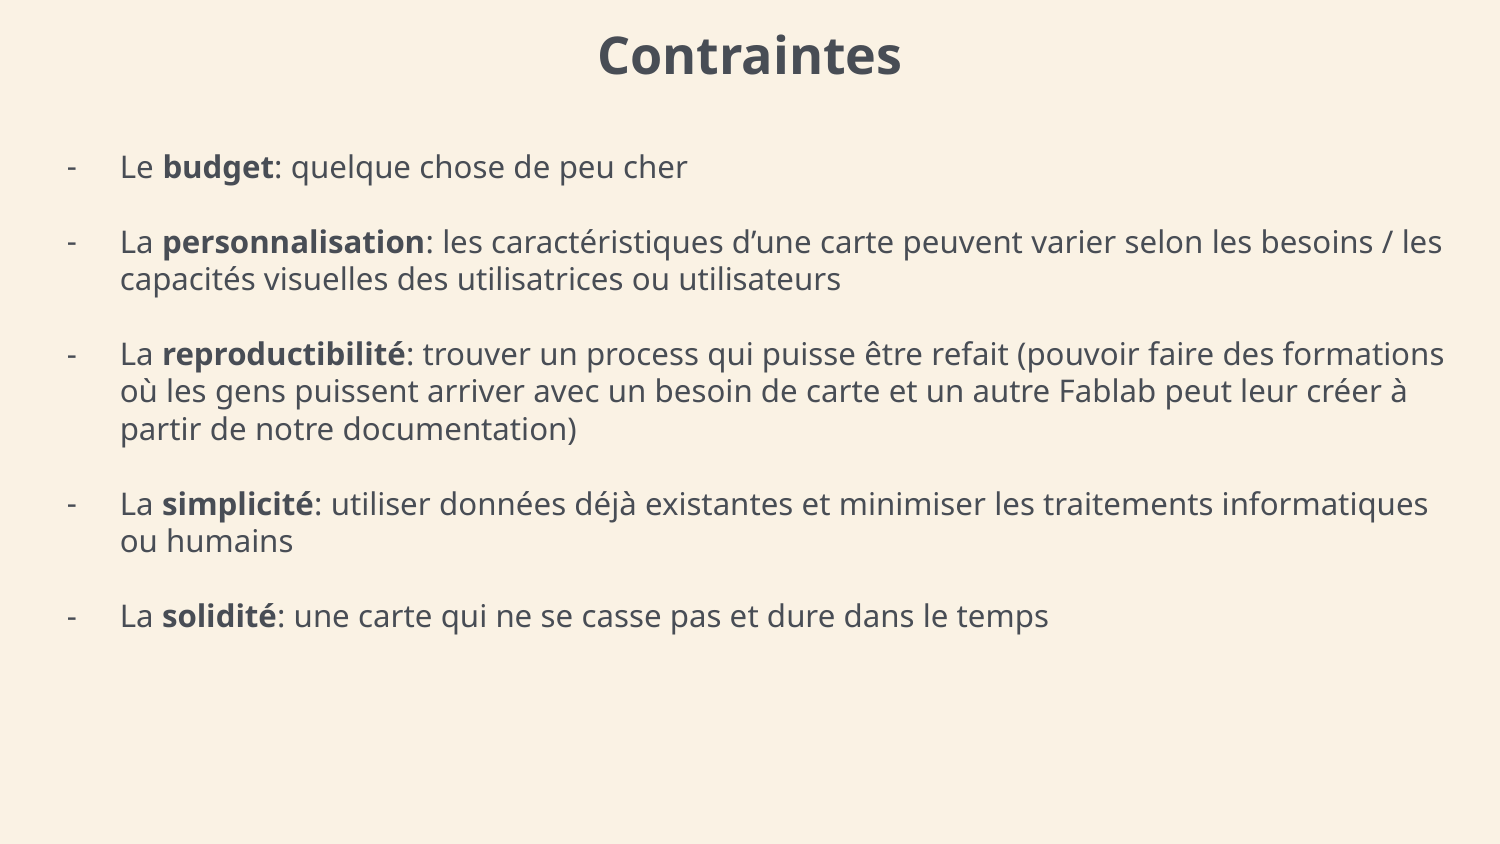

Contraintes
Le budget: quelque chose de peu cher
La personnalisation: les caractéristiques d’une carte peuvent varier selon les besoins / les capacités visuelles des utilisatrices ou utilisateurs
La reproductibilité: trouver un process qui puisse être refait (pouvoir faire des formations où les gens puissent arriver avec un besoin de carte et un autre Fablab peut leur créer à partir de notre documentation)
La simplicité: utiliser données déjà existantes et minimiser les traitements informatiques ou humains
La solidité: une carte qui ne se casse pas et dure dans le temps